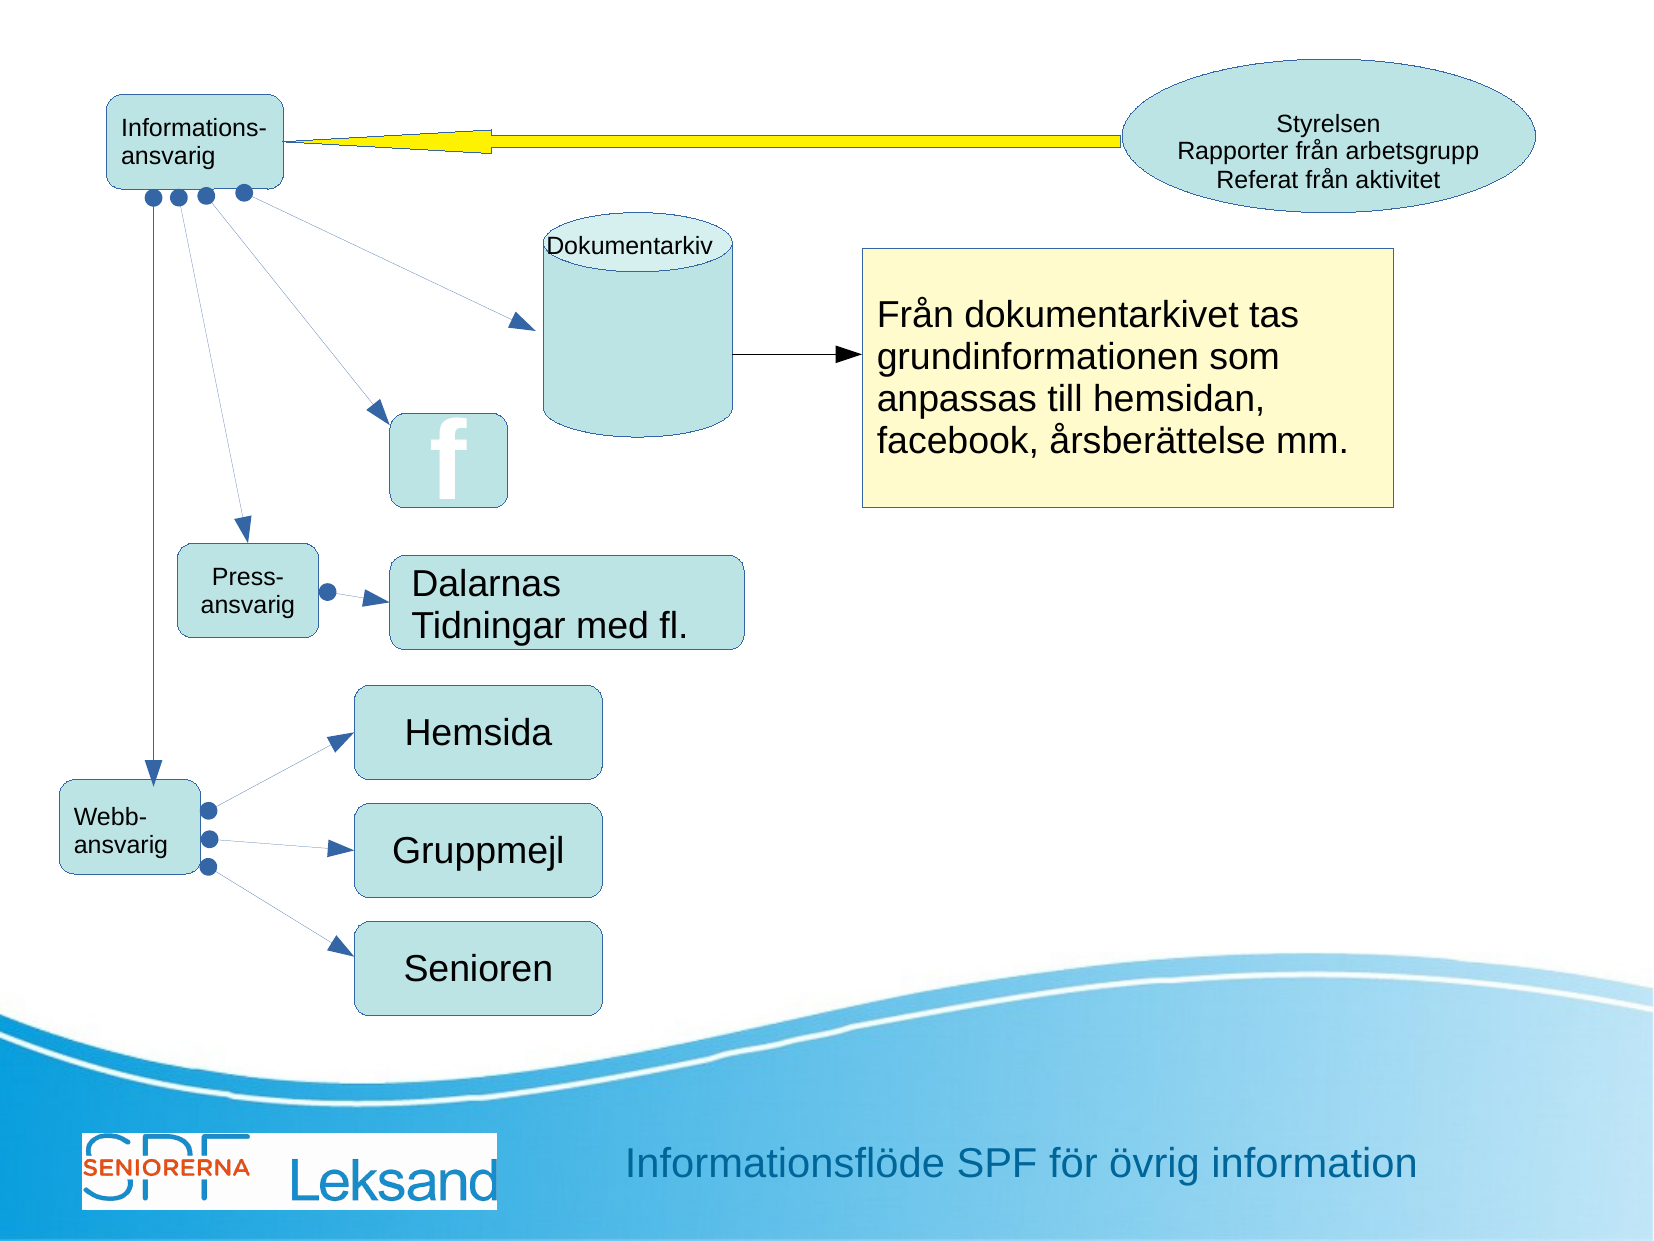

Styrelsen
Rapporter från arbetsgrupp
Referat från aktivitet
Informations-
ansvarig
Dokumentarkiv
Från dokumentarkivet tas
grundinformationen som
anpassas till hemsidan,
facebook, årsberättelse mm.
f
Press-
ansvarig
Dalarnas Tidningar med fl.
Hemsida
Webb-
ansvarig
Gruppmejl
Senioren
# Informationsflöde SPF för övrig information